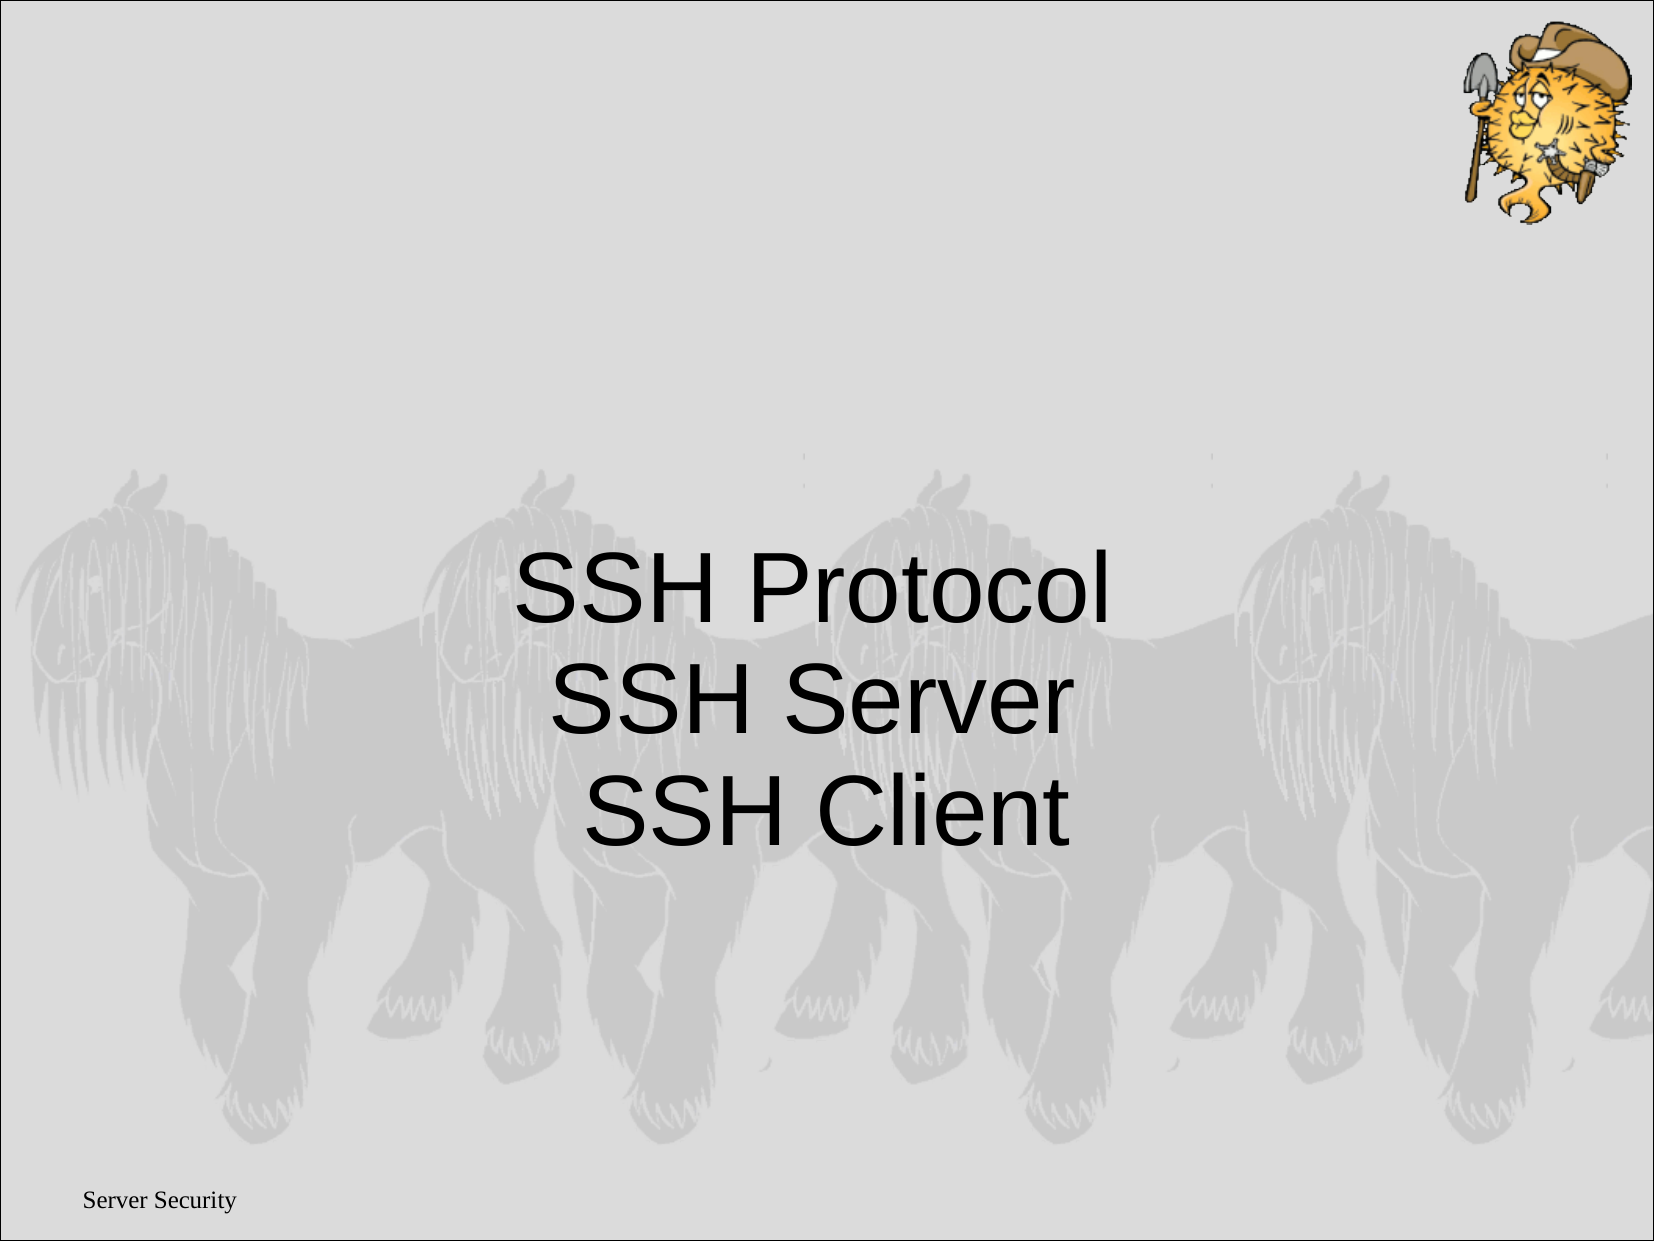

#
SSH Protocol
SSH Server
SSH Client